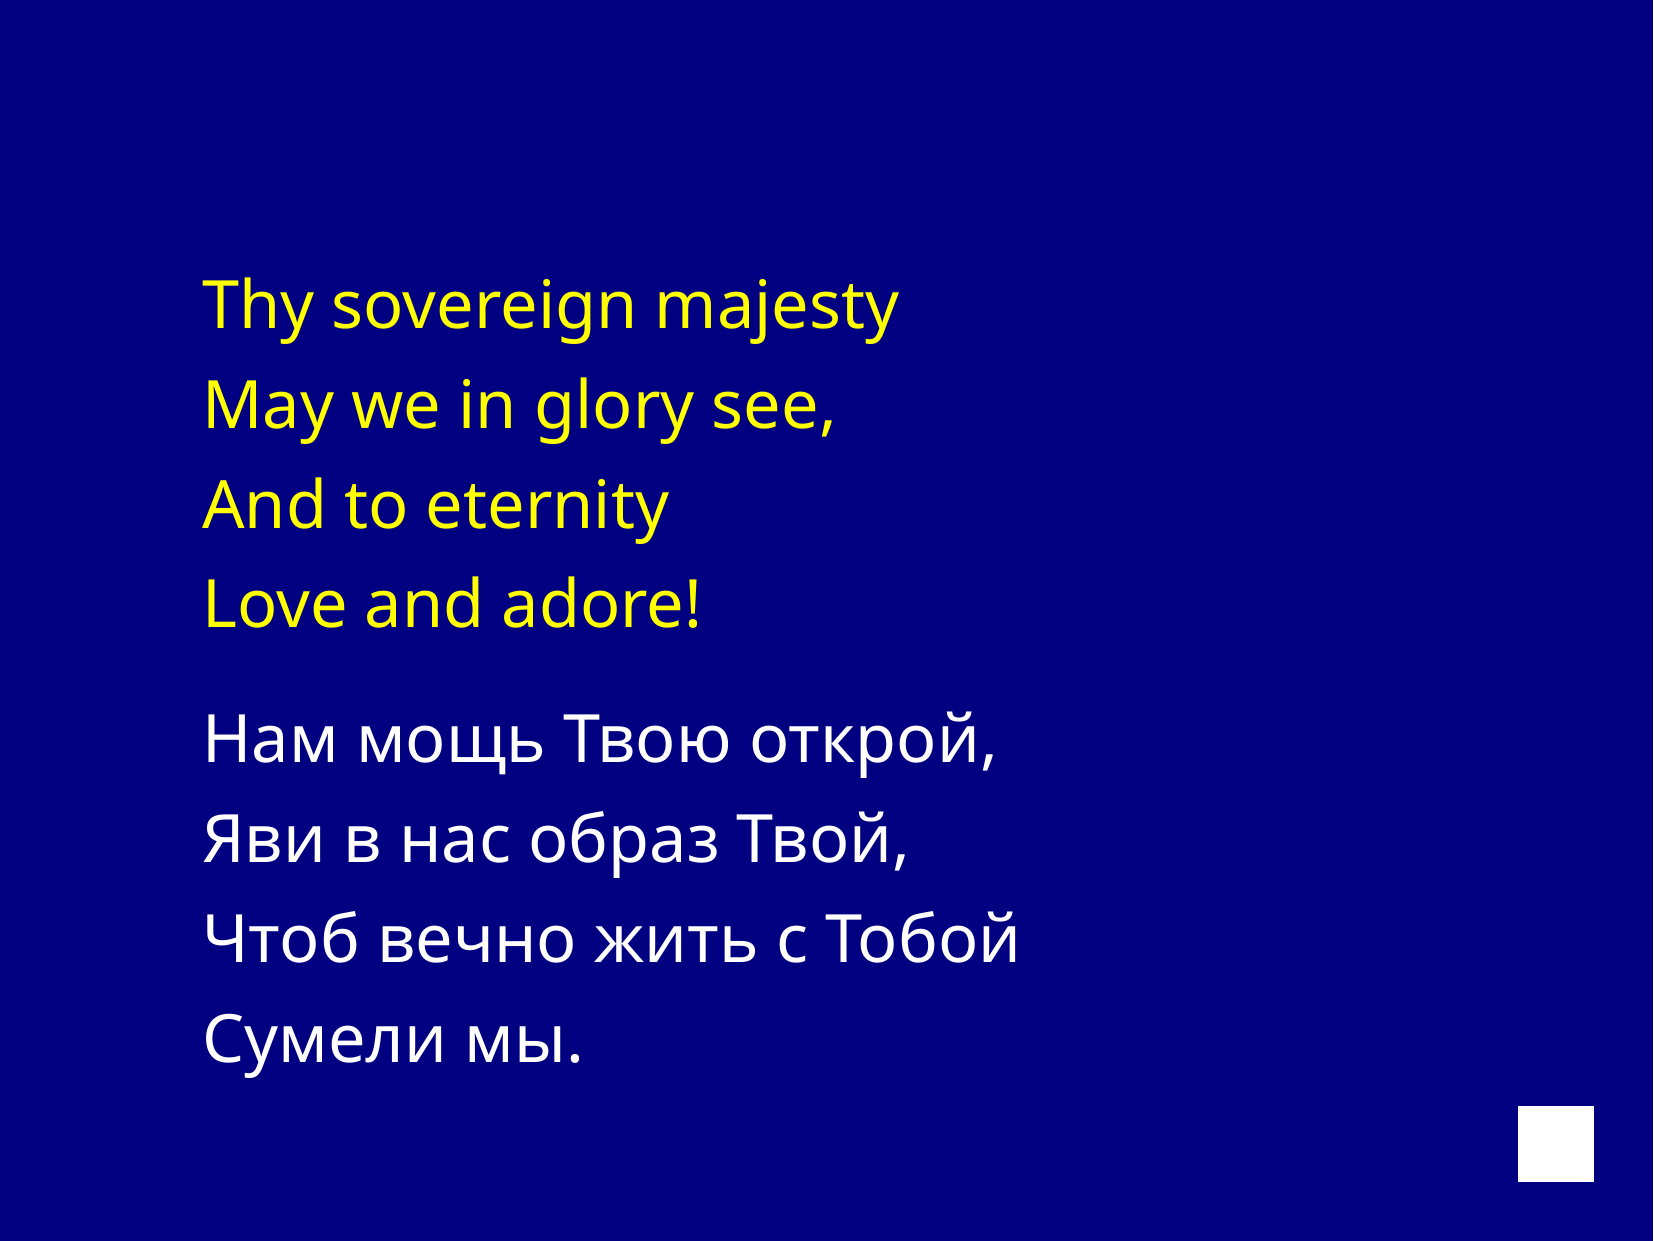

Thy sovereign majesty
	May we in glory see,
	And to eternity
	Love and adore!
	Нам мощь Твою открой,
	Яви в нас образ Твой,
	Чтоб вечно жить с Тобой
	Сумели мы.